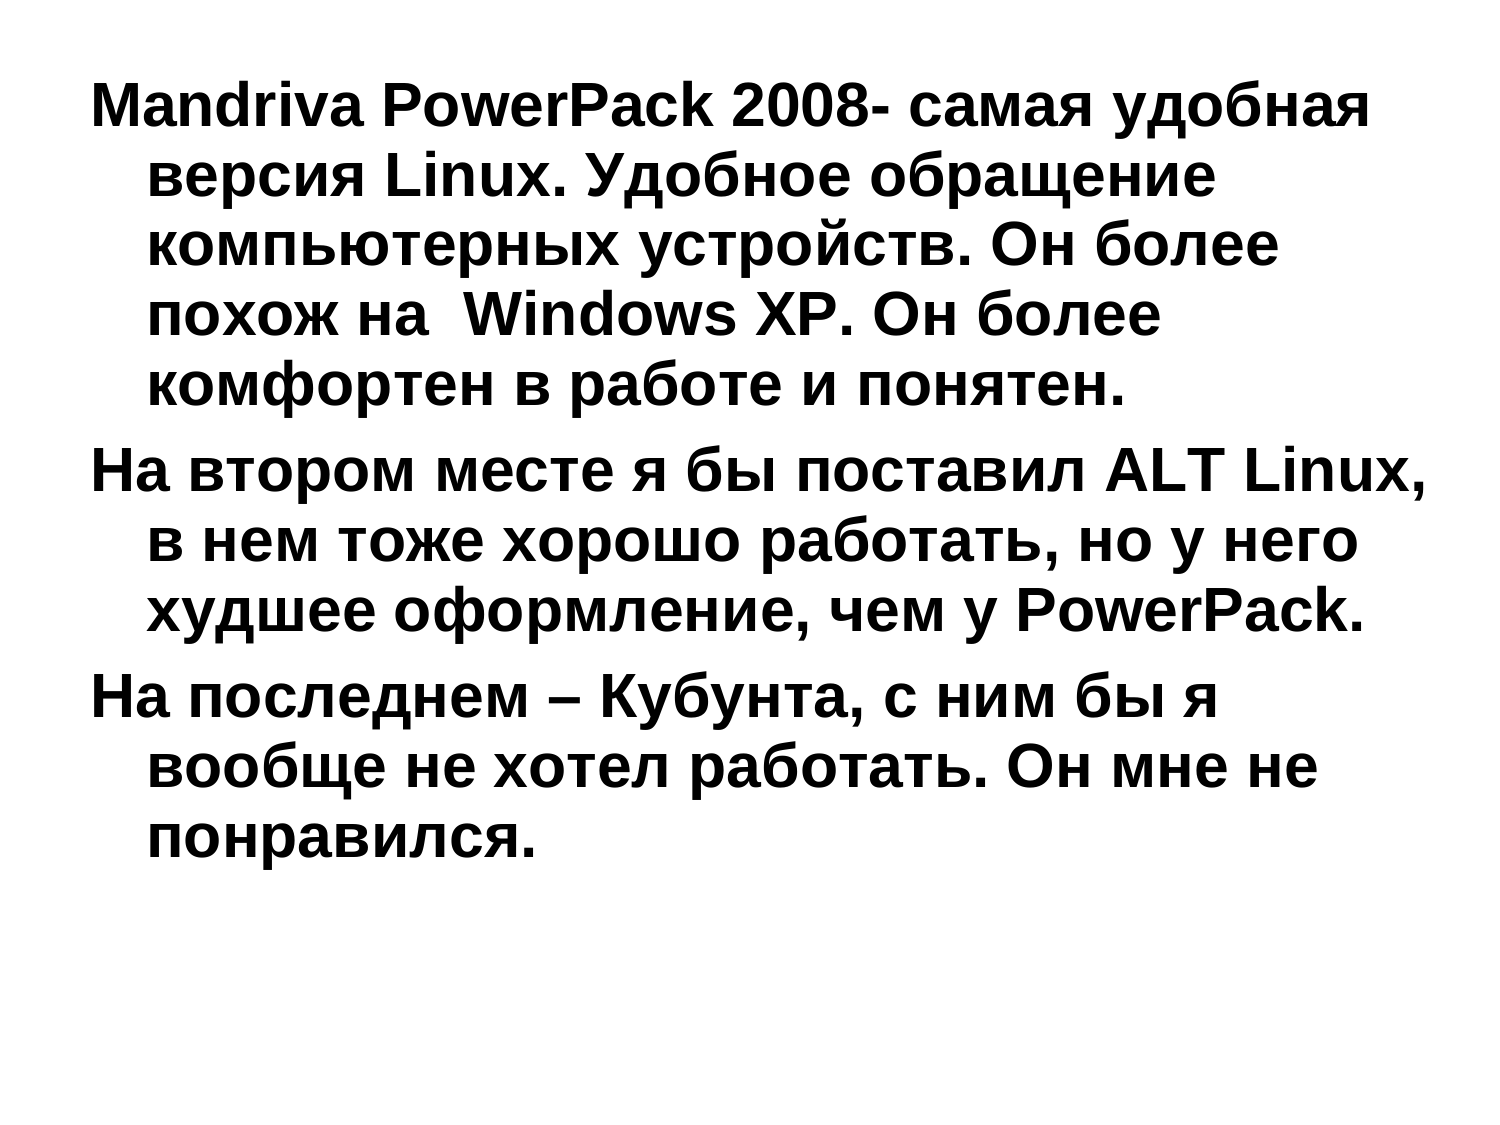

# Mandriva PowerPack 2008- самая удобная версия Linux. Удобное обращение компьютерных устройств. Он более похож на Windows XP. Он более комфортен в работе и понятен.
На втором месте я бы поставил ALT Linux, в нем тоже хорошо работать, но у него худшее оформление, чем у PowerPack.
На последнем – Кубунта, с ним бы я вообще не хотел работать. Он мне не понравился.